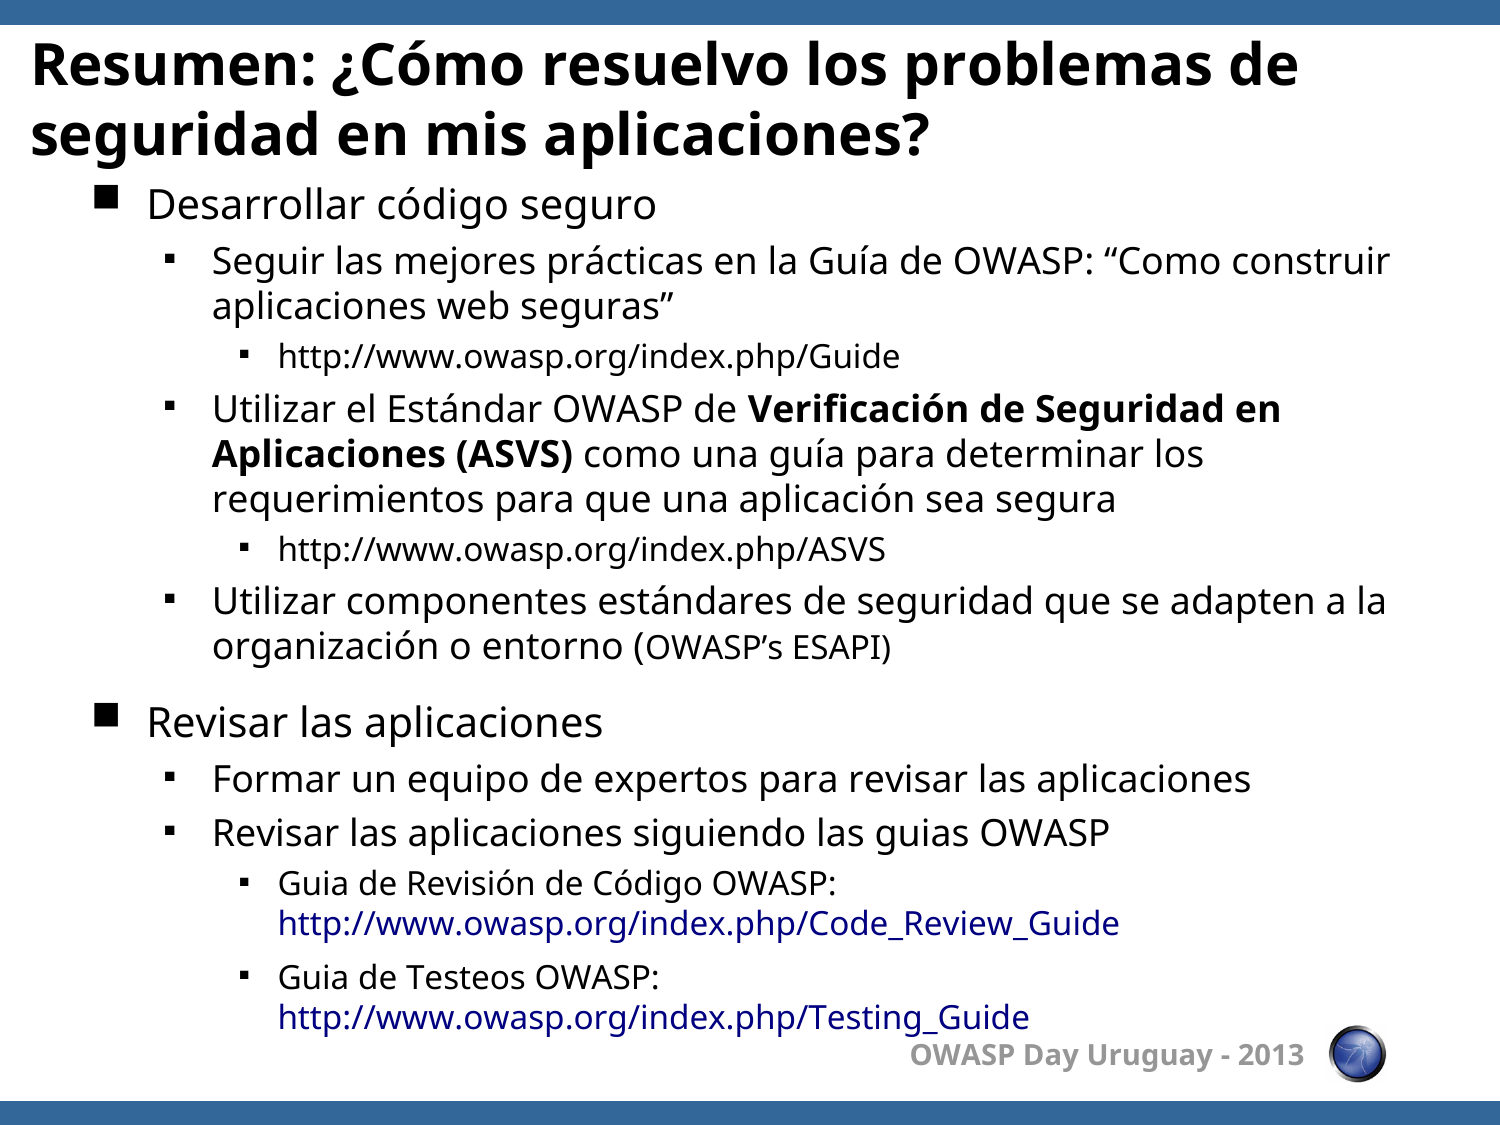

# Resumen: ¿Cómo resuelvo los problemas de seguridad en mis aplicaciones?
Desarrollar código seguro
Seguir las mejores prácticas en la Guía de OWASP: “Como construir aplicaciones web seguras”
http://www.owasp.org/index.php/Guide
Utilizar el Estándar OWASP de Verificación de Seguridad en Aplicaciones (ASVS) como una guía para determinar los requerimientos para que una aplicación sea segura
http://www.owasp.org/index.php/ASVS
Utilizar componentes estándares de seguridad que se adapten a la organización o entorno (OWASP’s ESAPI)
Revisar las aplicaciones
Formar un equipo de expertos para revisar las aplicaciones
Revisar las aplicaciones siguiendo las guias OWASP
Guia de Revisión de Código OWASP: 		http://www.owasp.org/index.php/Code_Review_Guide
Guia de Testeos OWASP:
http://www.owasp.org/index.php/Testing_Guide